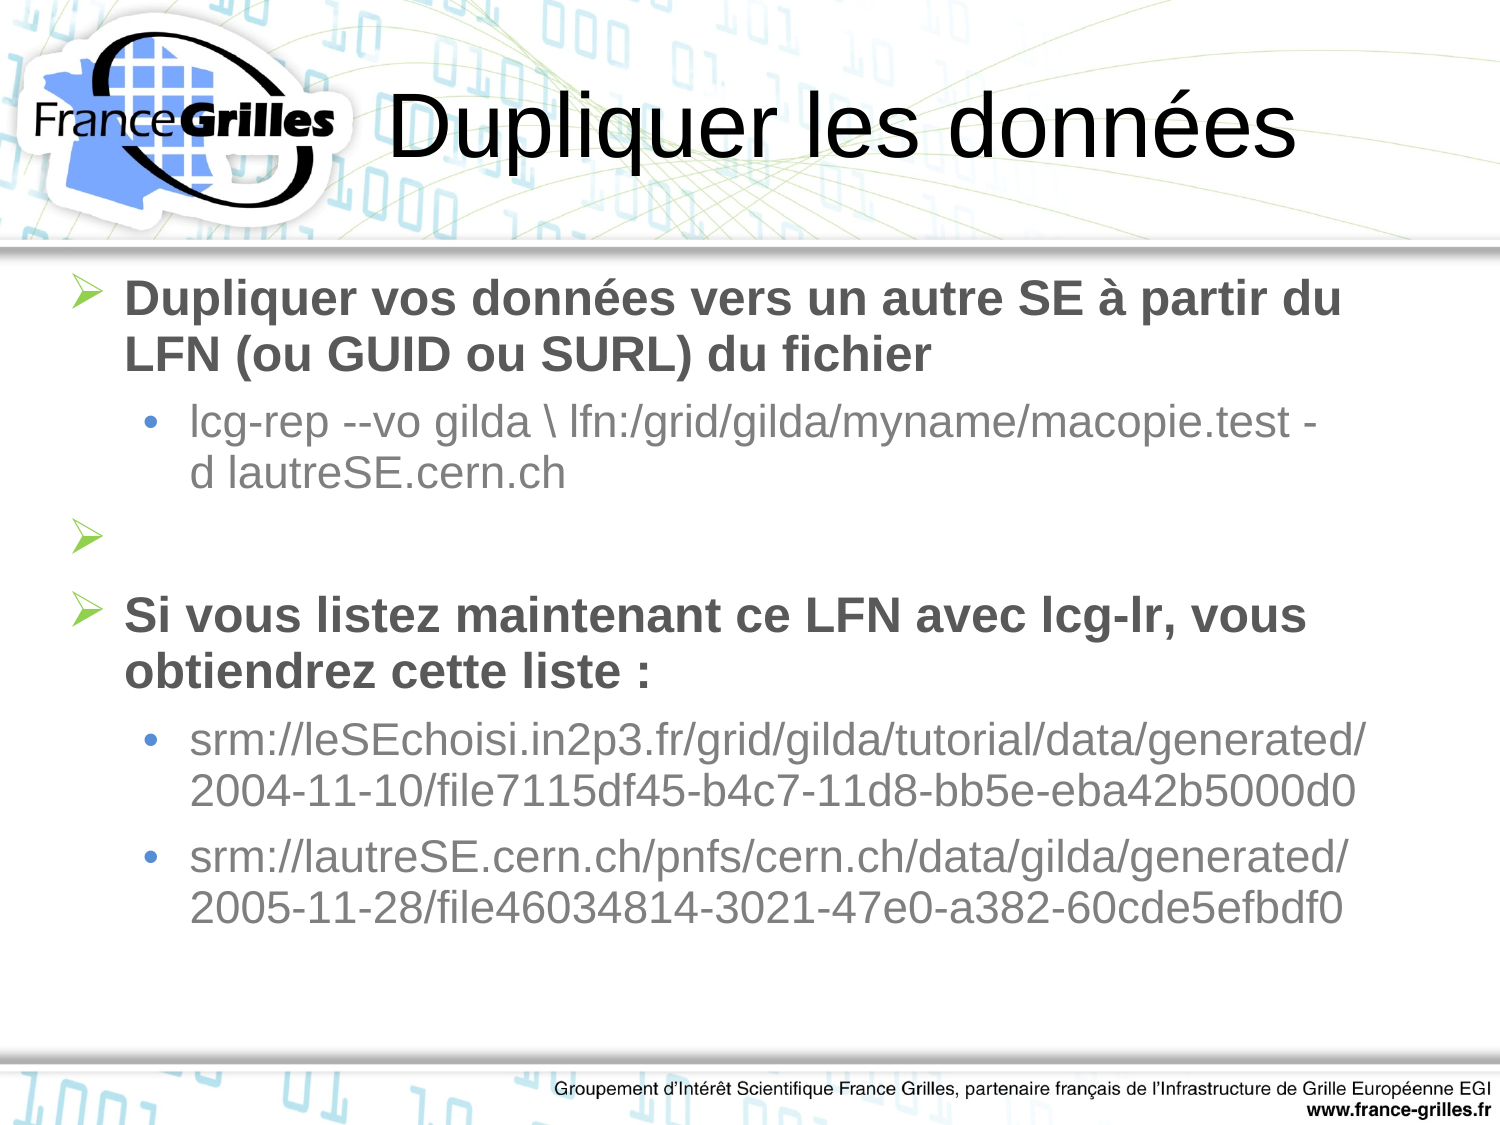

# Dupliquer les données
Dupliquer vos données vers un autre SE à partir du LFN (ou GUID ou SURL) du fichier
lcg-rep --vo gilda \ lfn:/grid/gilda/myname/macopie.test -d lautreSE.cern.ch
Si vous listez maintenant ce LFN avec lcg-lr, vous obtiendrez cette liste :
srm://leSEchoisi.in2p3.fr/grid/gilda/tutorial/data/generated/2004-11-10/file7115df45-b4c7-11d8-bb5e-eba42b5000d0
srm://lautreSE.cern.ch/pnfs/cern.ch/data/gilda/generated/2005-11-28/file46034814-3021-47e0-a382-60cde5efbdf0